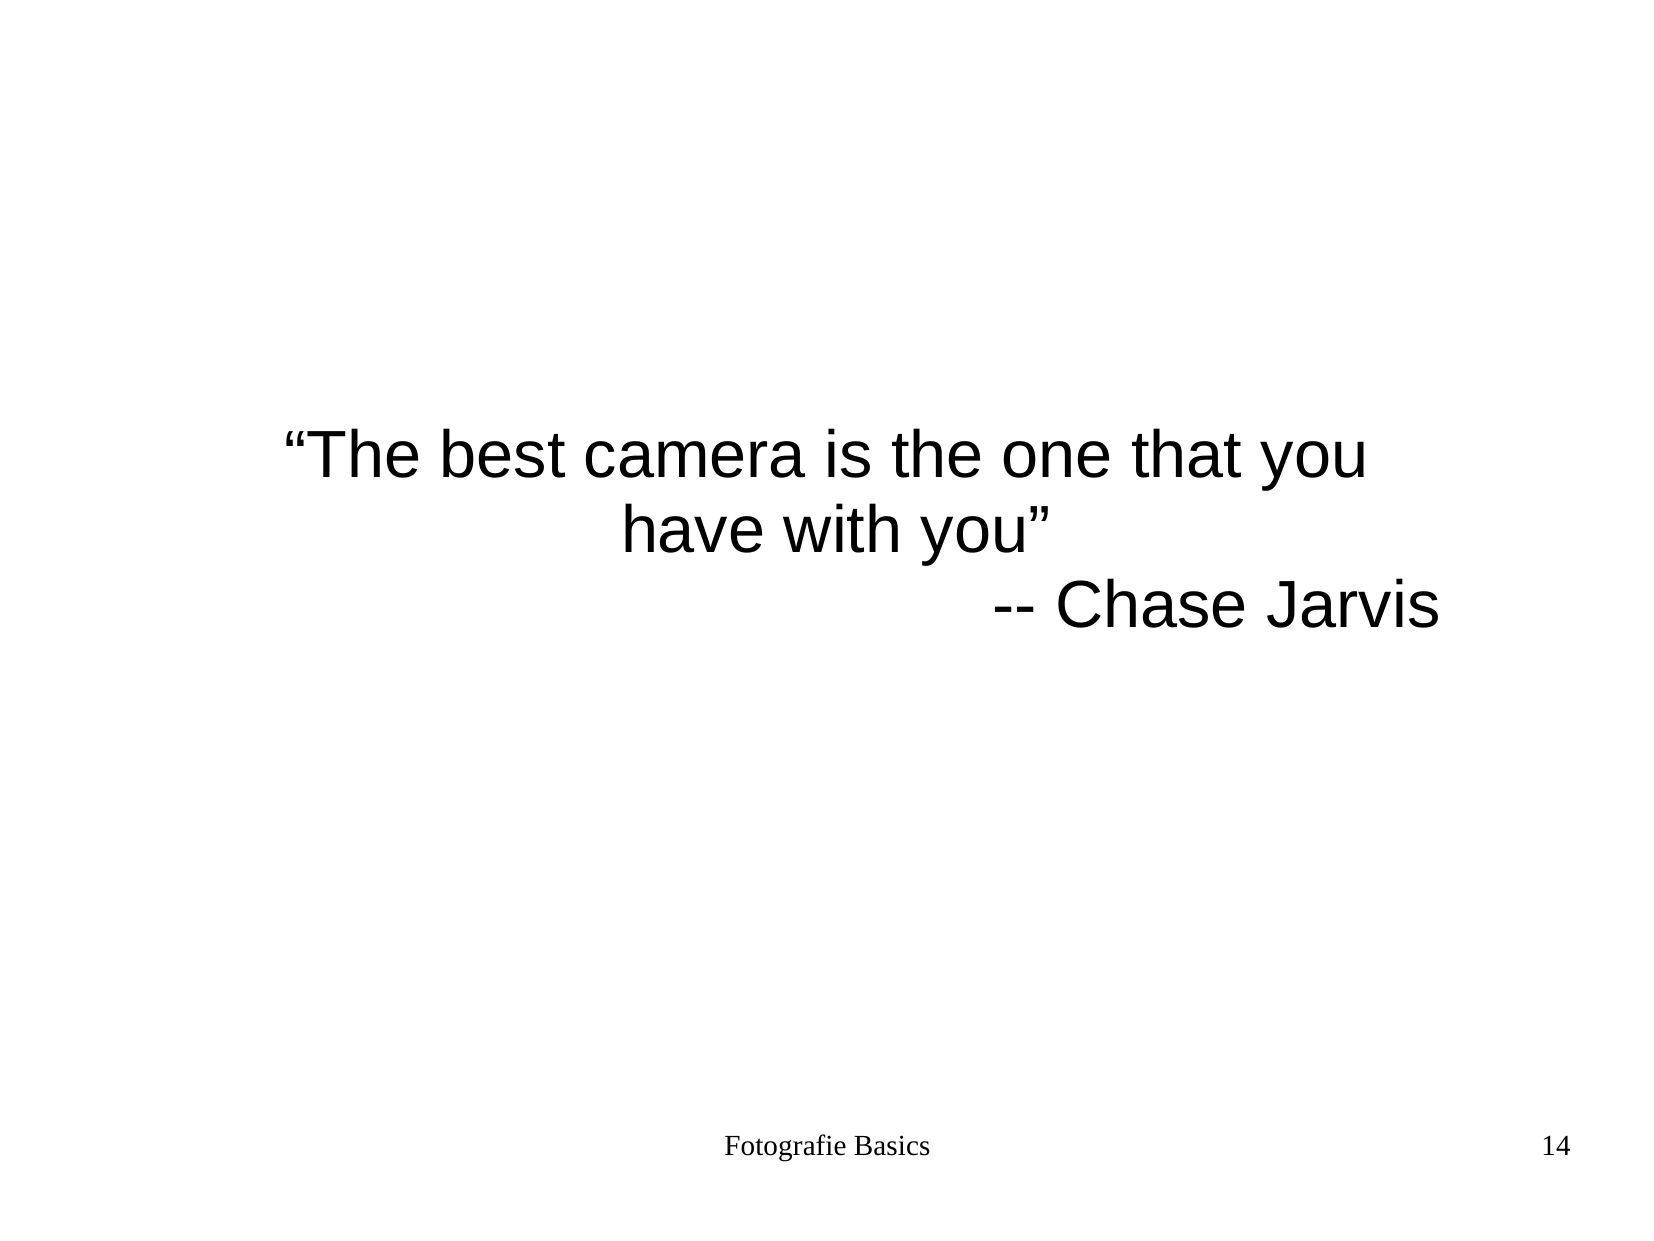

# “The best camera is the one that you
 have with you”
-- Chase Jarvis
Fotografie Basics
14